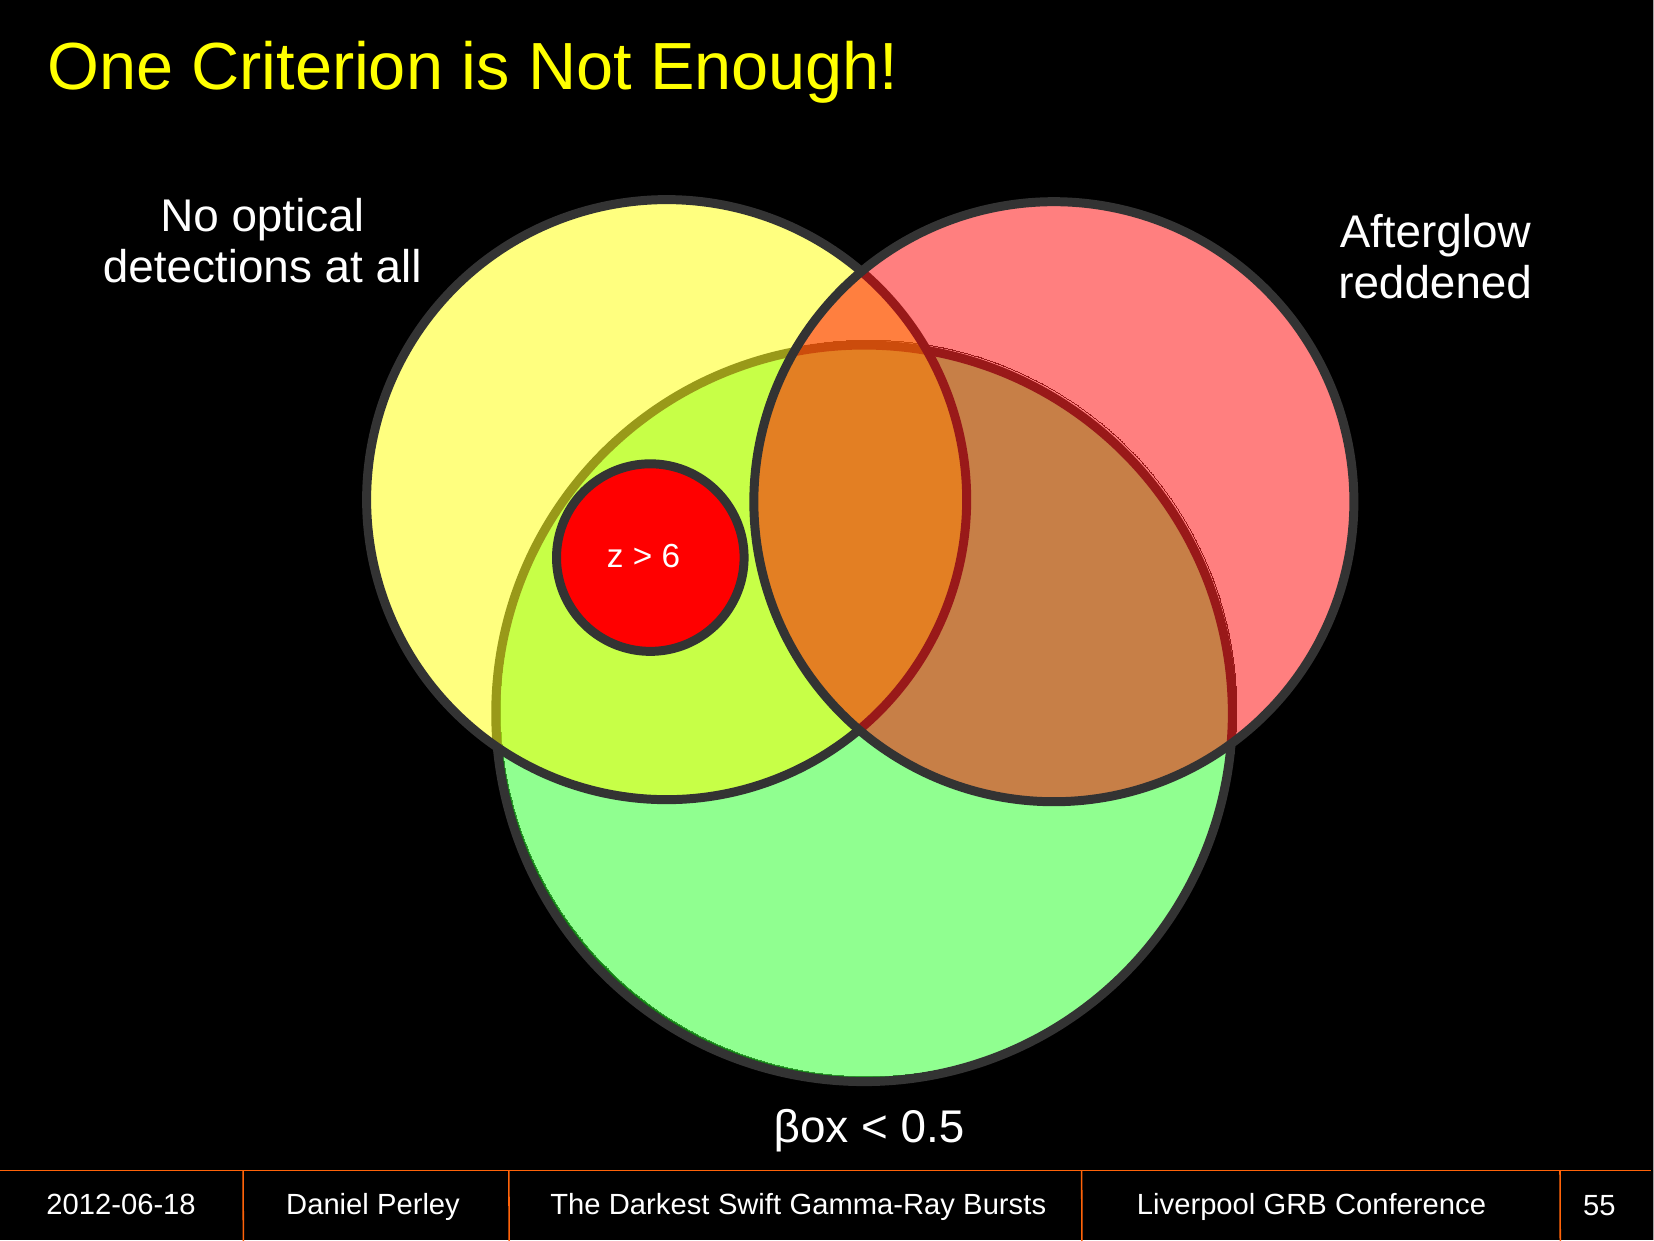

# One Criterion is Not Enough!
No optical detections at all
Afterglow reddened
z > 6
βox < 0.5
55